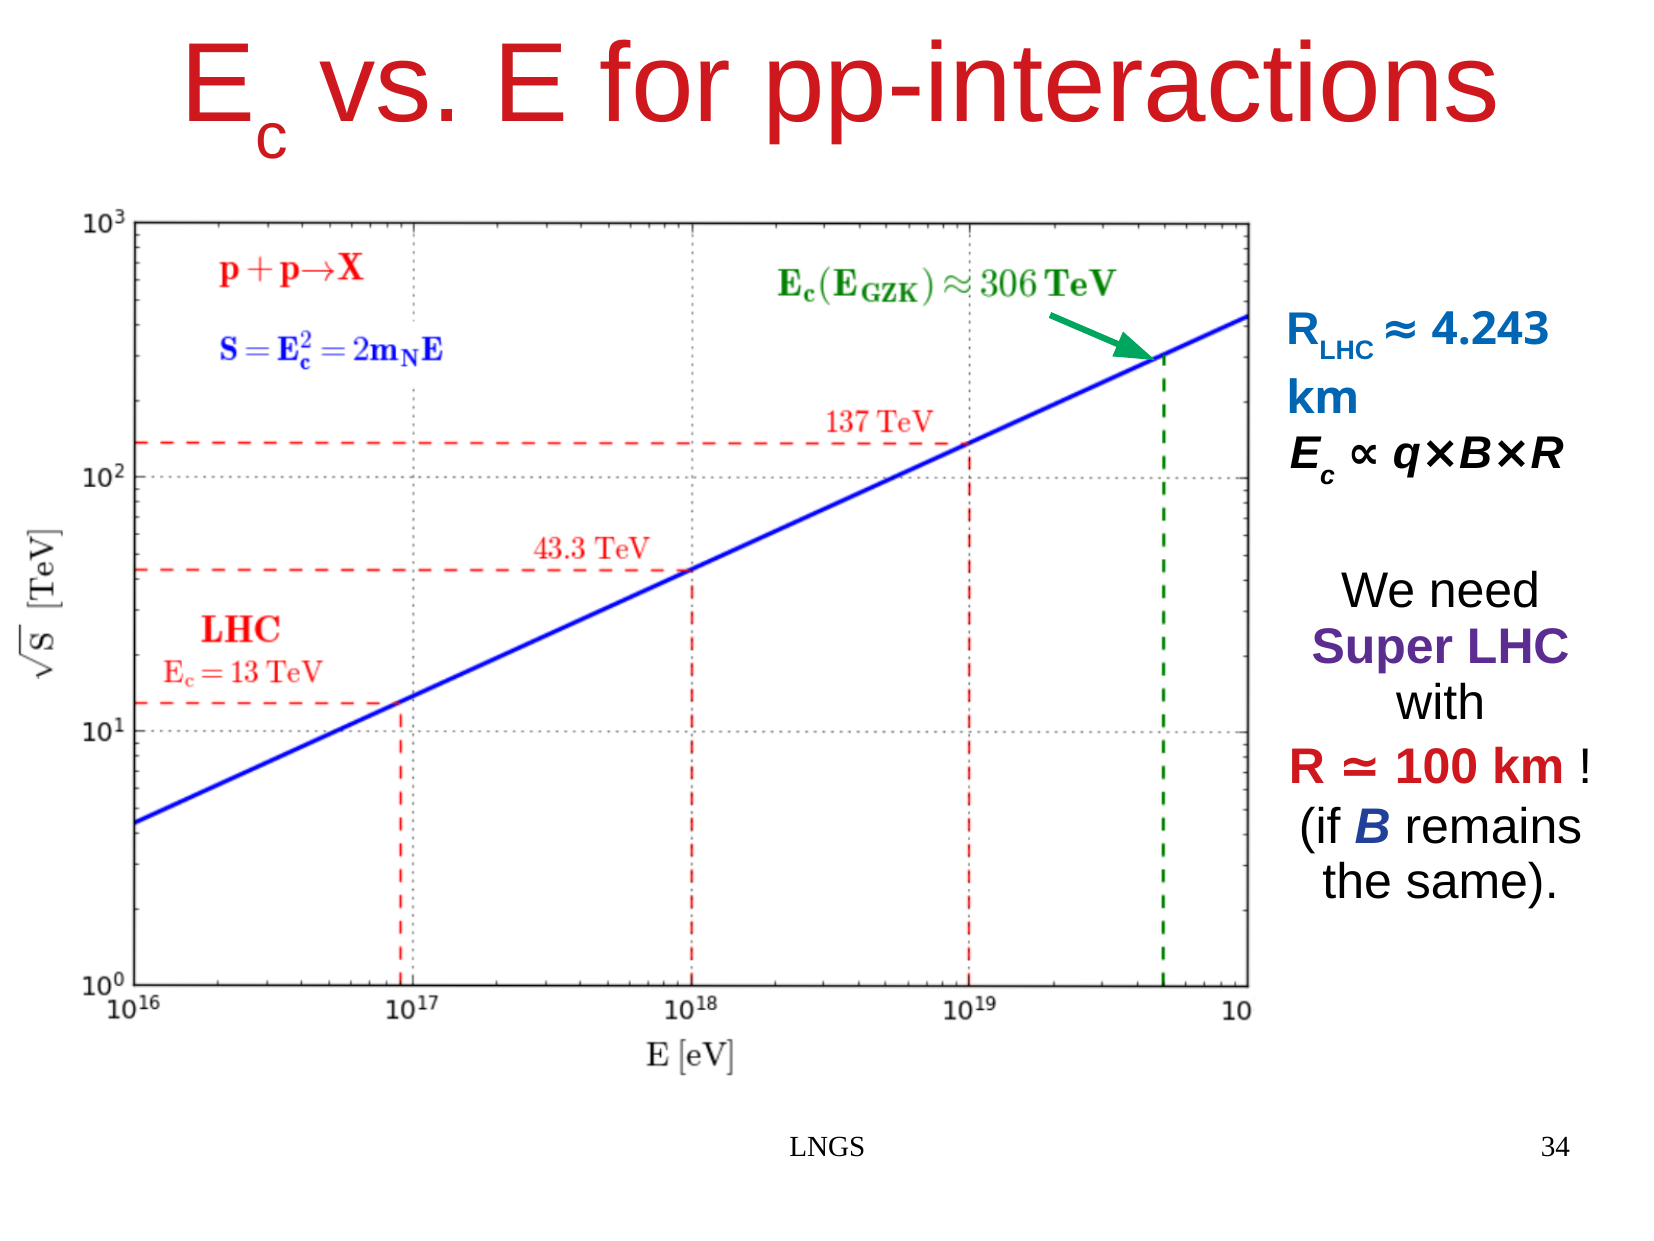

# Ec vs. E for pp-interactions
RLHC ≈ 4.243 km
Ec ∝ q⨯B⨯R
We need Super LHC with
R ≃ 100 km !
(if B remains the same).
LNGS
34